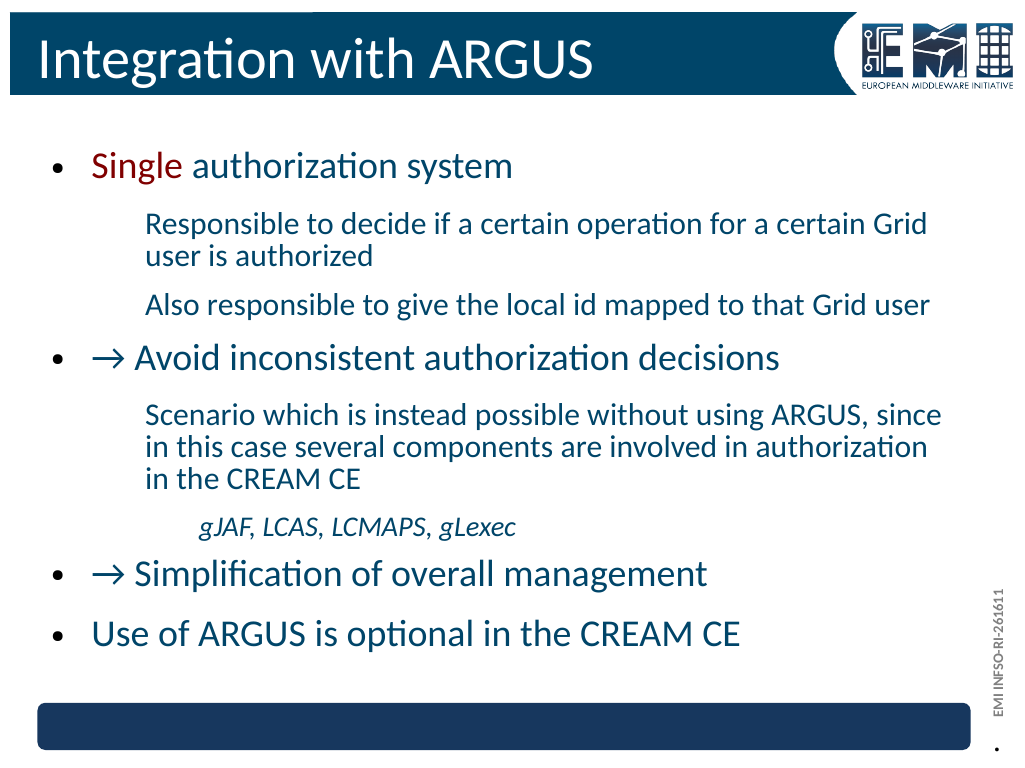

# Integration with ARGUS
Single authorization system
Responsible to decide if a certain operation for a certain Grid user is authorized
Also responsible to give the local id mapped to that Grid user
→ Avoid inconsistent authorization decisions
Scenario which is instead possible without using ARGUS, since in this case several components are involved in authorization in the CREAM CE
gJAF, LCAS, LCMAPS, gLexec
→ Simplification of overall management
Use of ARGUS is optional in the CREAM CE